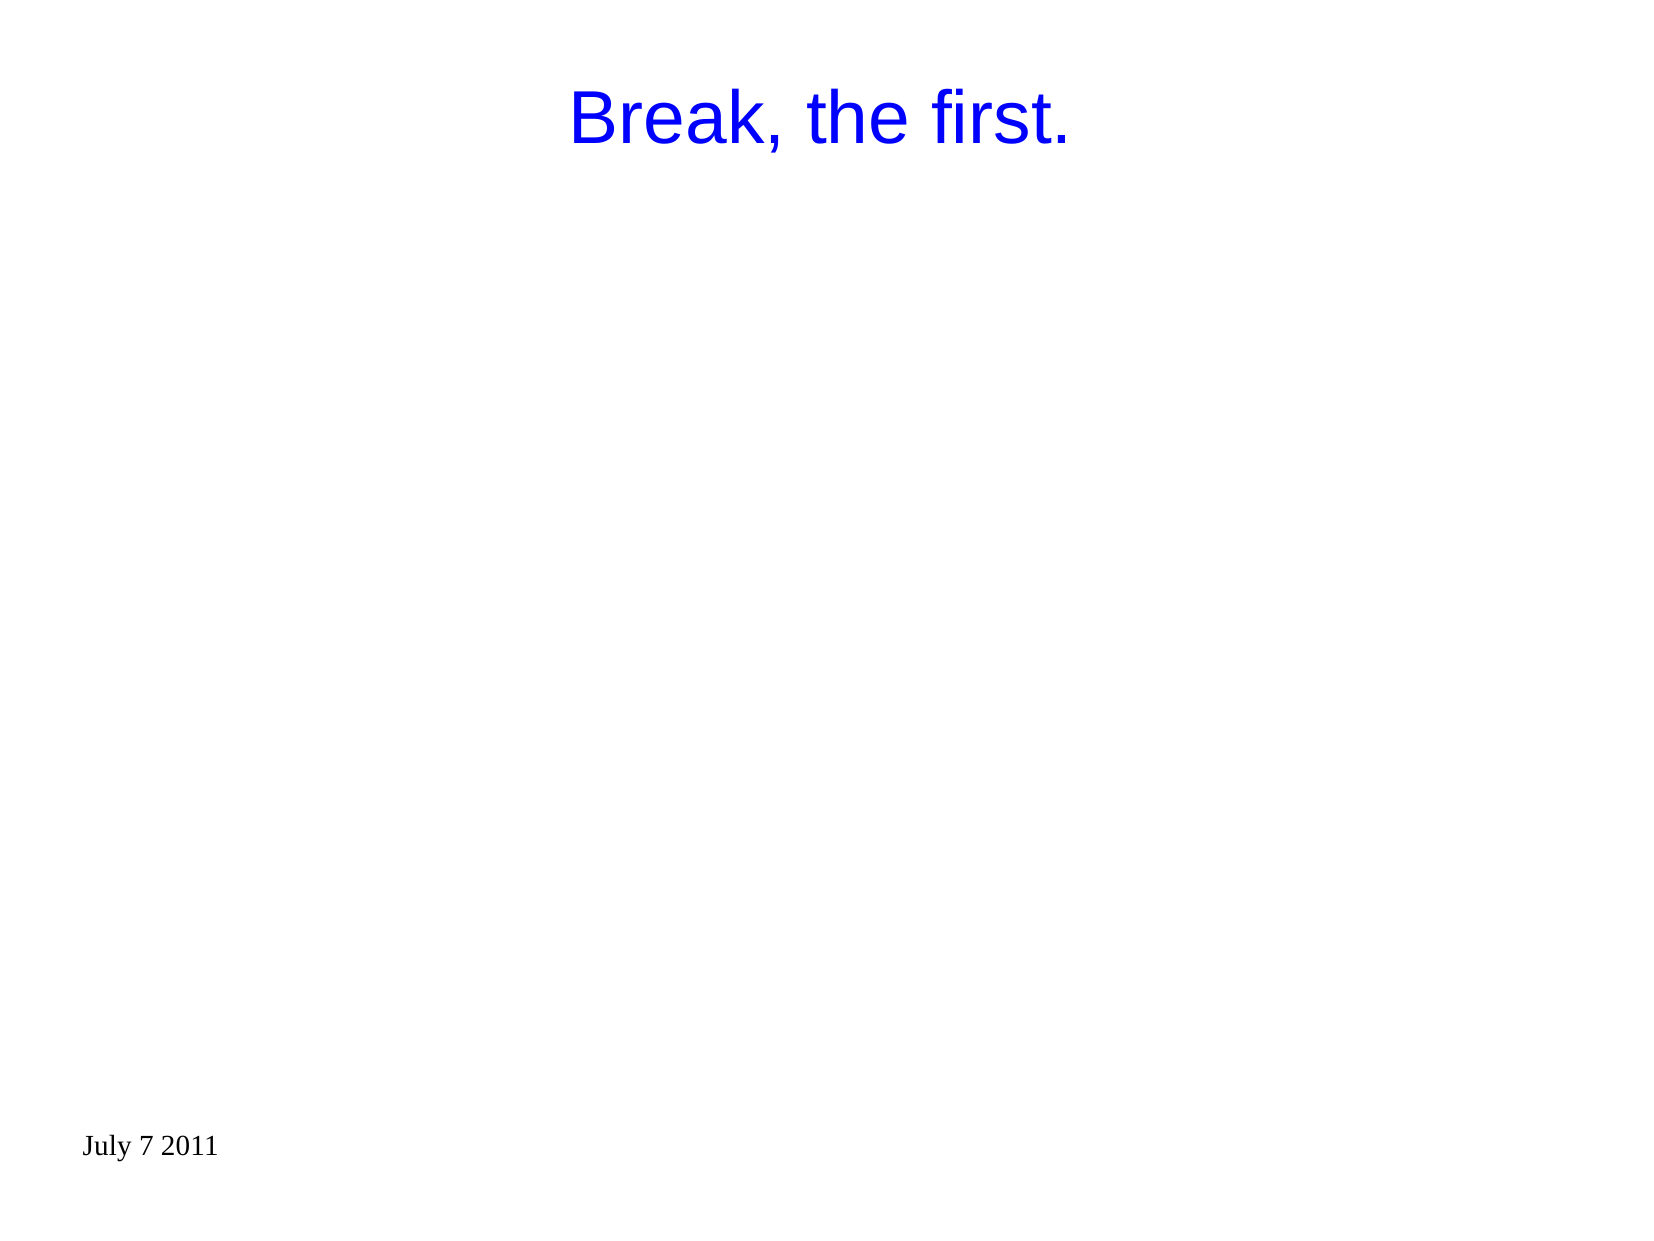

# Break, the first.
July 7 2011